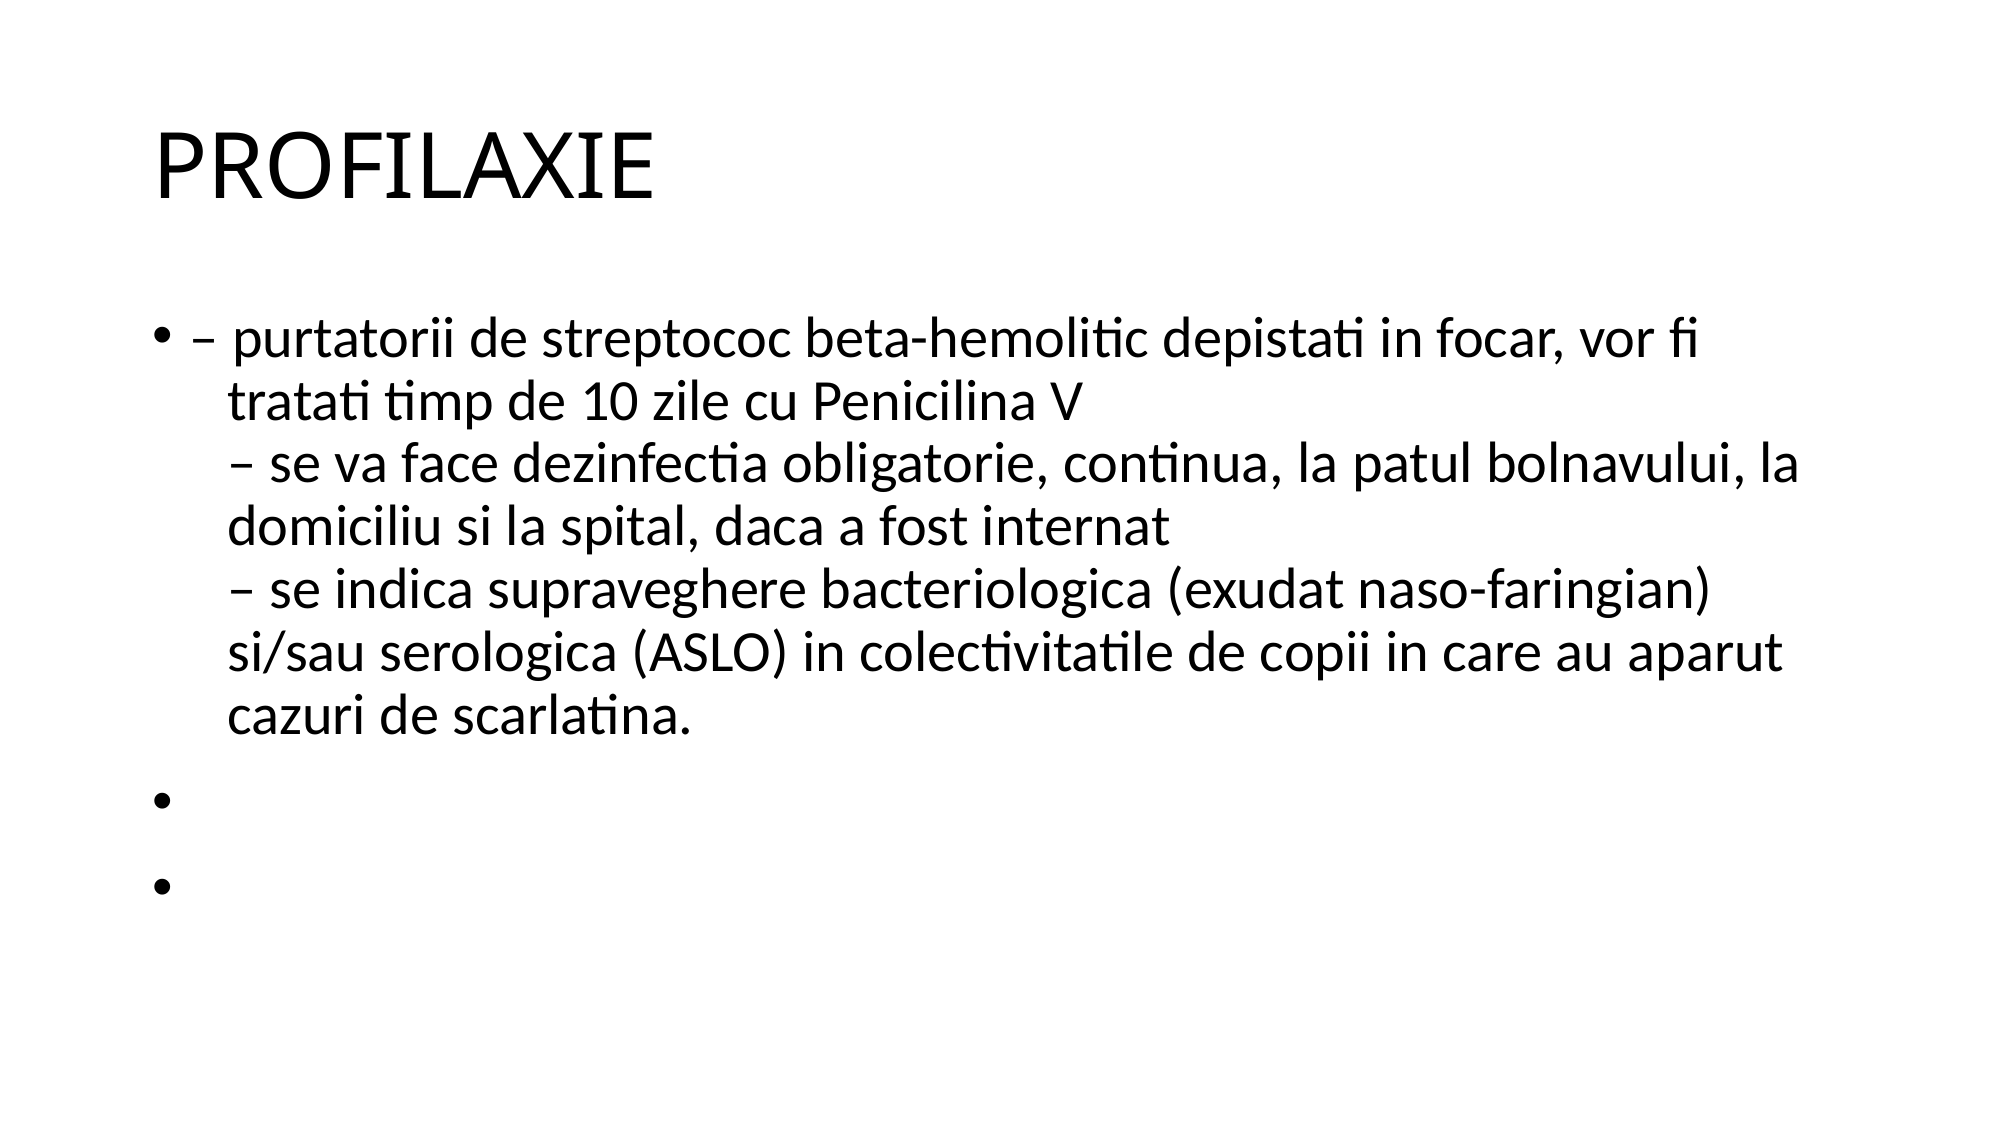

# PROFILAXIE
– purtatorii de streptococ beta-hemolitic depistati in focar, vor fi tratati timp de 10 zile cu Penicilina V
– se va face dezinfectia obligatorie, continua, la patul bolnavului, la domiciliu si la spital, daca a fost internat
– se indica supraveghere bacteriologica (exudat naso-faringian) si/sau serologica (ASLO) in colectivitatile de copii in care au aparut cazuri de scarlatina.